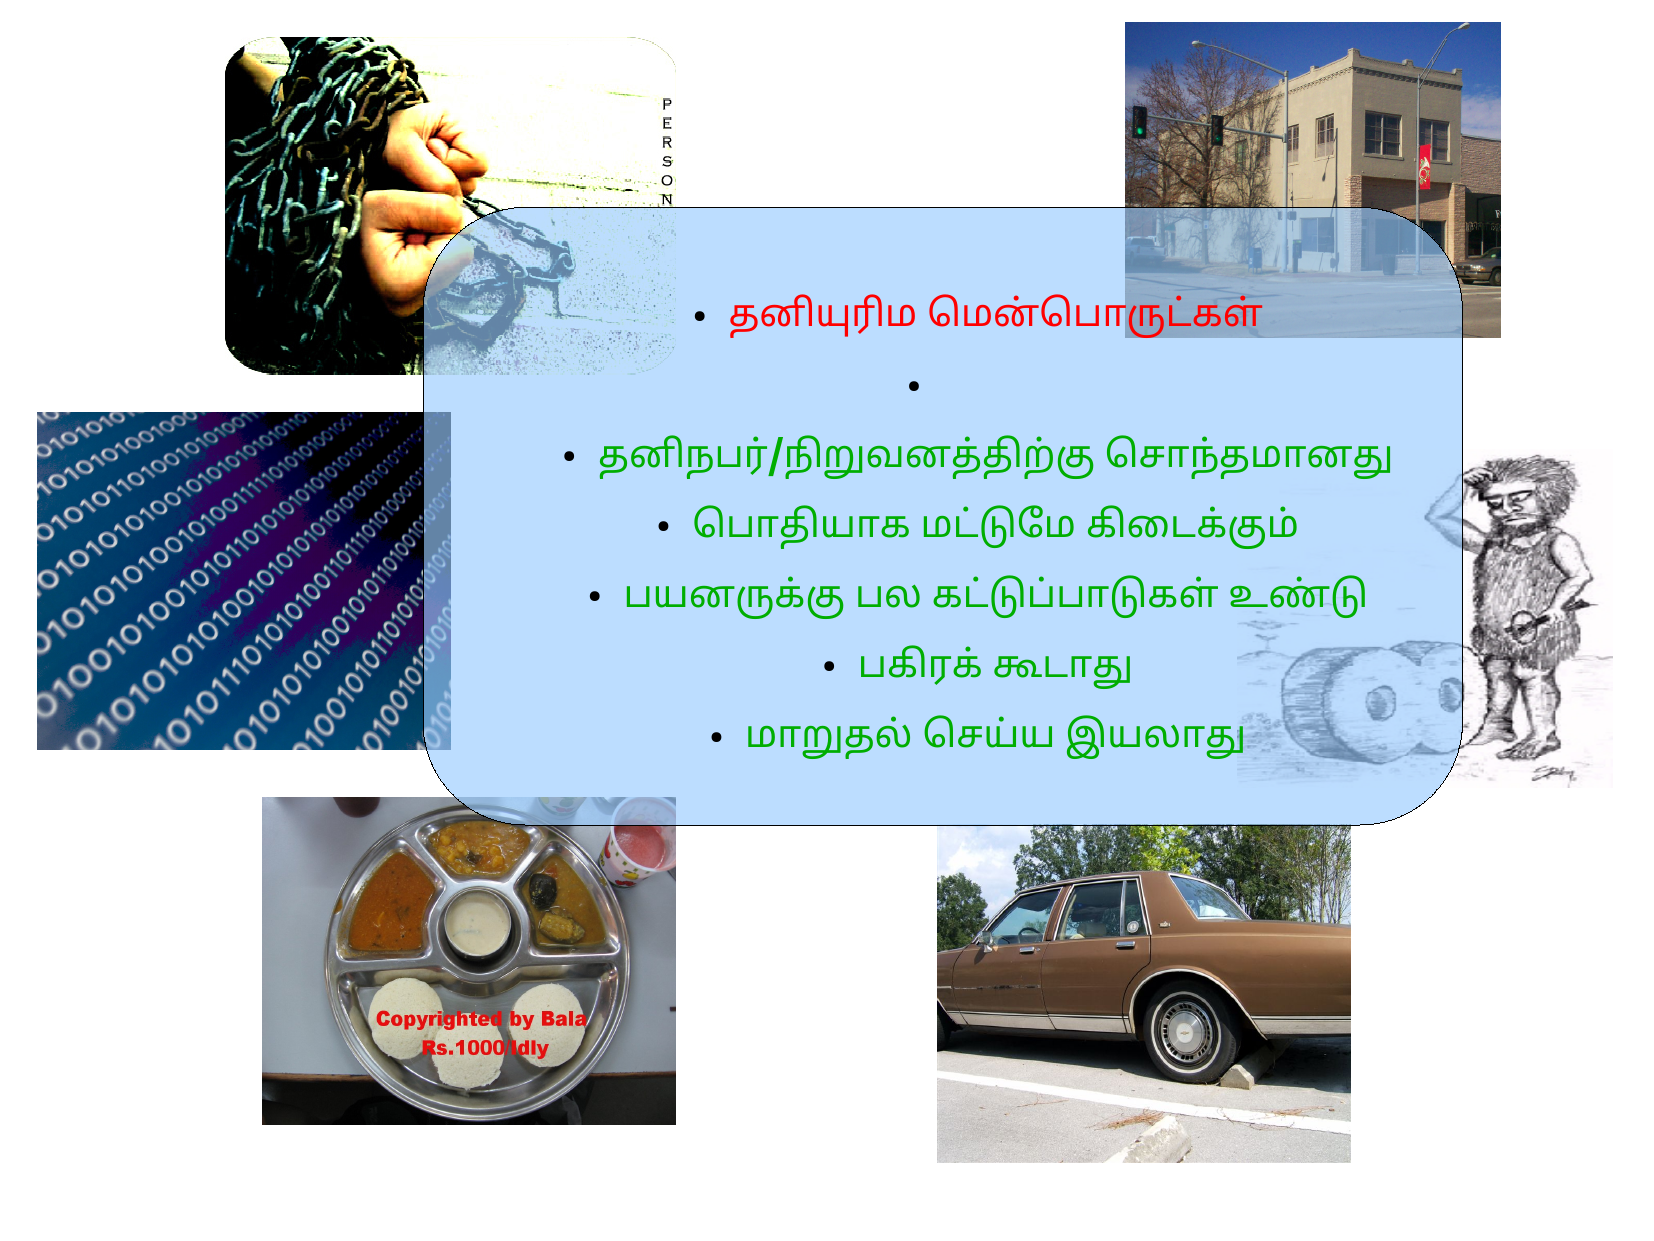

தனியுரிம மென்பொருட்கள்
தனிநபர்/நிறுவனத்திற்கு சொந்தமானது
பொதியாக மட்டுமே கிடைக்கும்
பயனருக்கு பல கட்டுப்பாடுகள் உண்டு
பகிரக் கூடாது
மாறுதல் செய்ய இயலாது